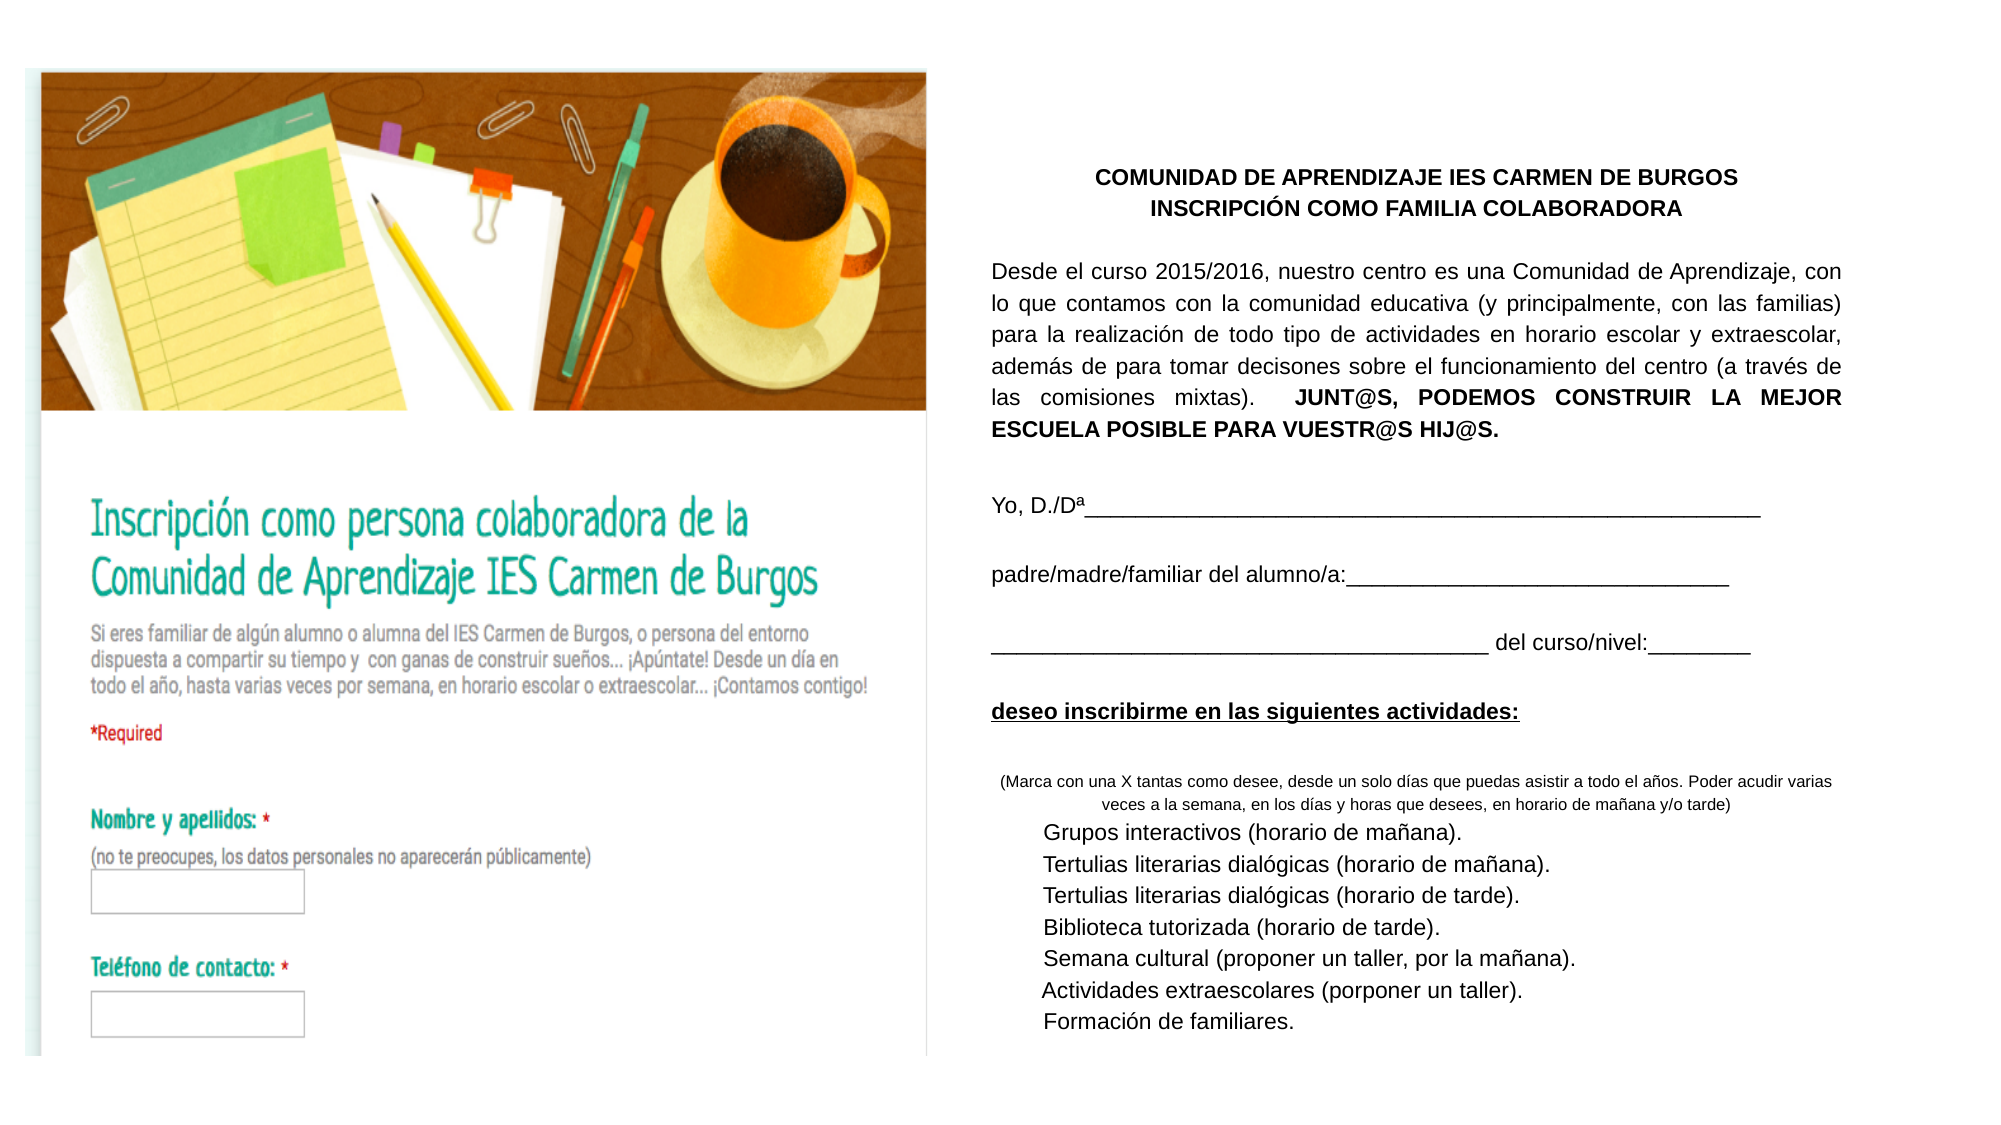

# COMUNIDAD DE APRENDIZAJE IES CARMEN DE BURGOS
INSCRIPCIÓN COMO FAMILIA COLABORADORA
Desde el curso 2015/2016, nuestro centro es una Comunidad de Aprendizaje, con lo que contamos con la comunidad educativa (y principalmente, con las familias) para la realización de todo tipo de actividades en horario escolar y extraescolar, además de para tomar decisones sobre el funcionamiento del centro (a través de las comisiones mixtas). JUNT@S, PODEMOS CONSTRUIR LA MEJOR ESCUELA POSIBLE PARA VUESTR@S HIJ@S.
Yo, D./Dª_____________________________________________________
padre/madre/familiar del alumno/a:______________________________
_______________________________________ del curso/nivel:________
deseo inscribirme en las siguientes actividades:
(Marca con una X tantas como desee, desde un solo días que puedas asistir a todo el años. Poder acudir varias veces a la semana, en los días y horas que desees, en horario de mañana y/o tarde)
 Grupos interactivos (horario de mañana).
 Tertulias literarias dialógicas (horario de mañana).
 Tertulias literarias dialógicas (horario de tarde).
 Biblioteca tutorizada (horario de tarde).
 Semana cultural (proponer un taller, por la mañana).
 Actividades extraescolares (porponer un taller).
 Formación de familiares.
Asímismo, deseo inscribirme en la comisión de:
(Marcar con una X tantas como desee. Las comisiones son el espacio donde se toman decisiones sobre estos aspectos de la vida del centro, junto al alumnado y el profesorado)
 Instalaciones y recursos.
 Metodología y profesorado.
 Voluntariado y recursos humanos.
 Actividades complementarias y extraescolares.
 Convivencia.
Disponibilidad horaria:
 (Marcar con una X tantas como desee)
 Horario de mañana.
 Horario de tarde.
Forma de comunicación:
(Preferimos la comunicación por whatsapp, pero indica lo que desees).
 Teléfono:______________________
 Correo electrónico:____________________________________
 Comunicación por whatsapp
 DESEO COMUNICACIÓN ÚNICAMENTE POR WHATASAPP
Húercal de Almería, ____ de _________________________ de 2017